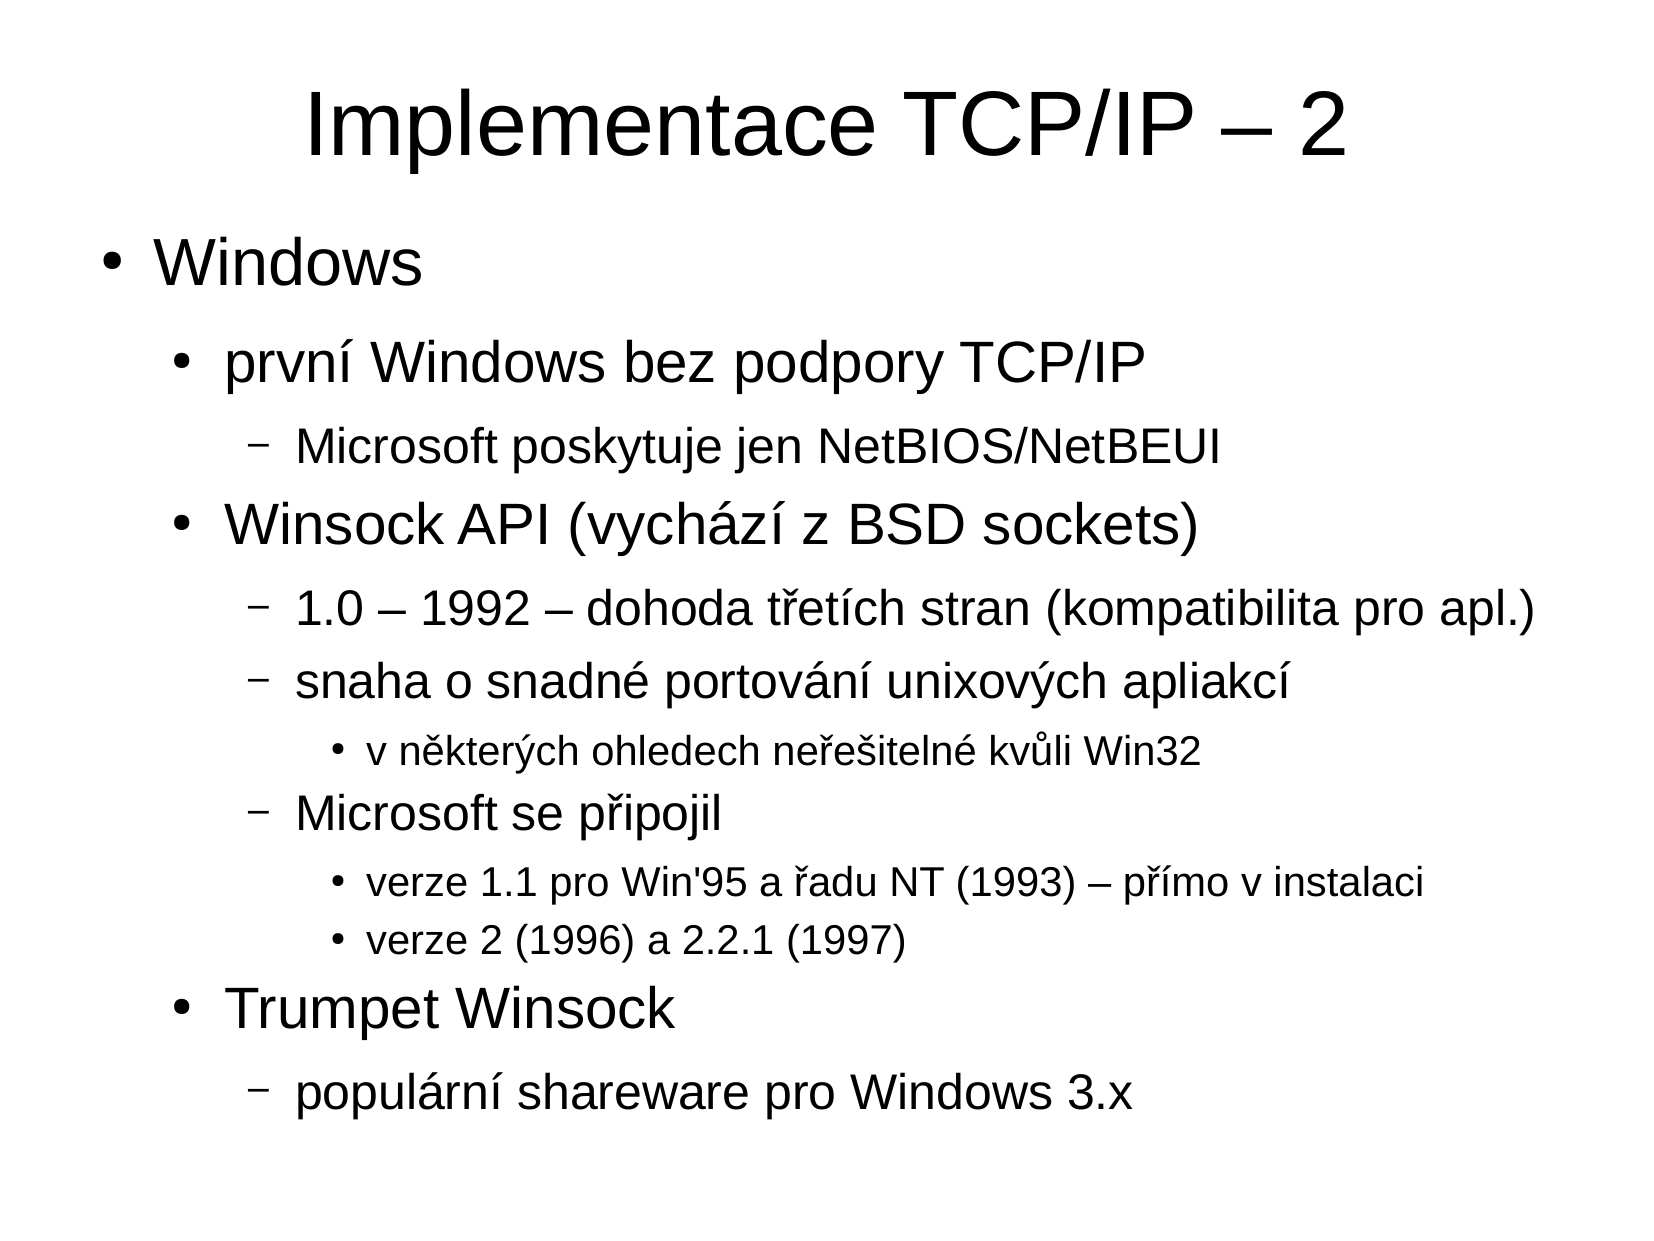

# Implementace TCP/IP – 2
Windows
první Windows bez podpory TCP/IP
Microsoft poskytuje jen NetBIOS/NetBEUI
Winsock API (vychází z BSD sockets)
1.0 – 1992 – dohoda třetích stran (kompatibilita pro apl.)
snaha o snadné portování unixových apliakcí
v některých ohledech neřešitelné kvůli Win32
Microsoft se připojil
verze 1.1 pro Win'95 a řadu NT (1993) – přímo v instalaci
verze 2 (1996) a 2.2.1 (1997)
Trumpet Winsock
populární shareware pro Windows 3.x